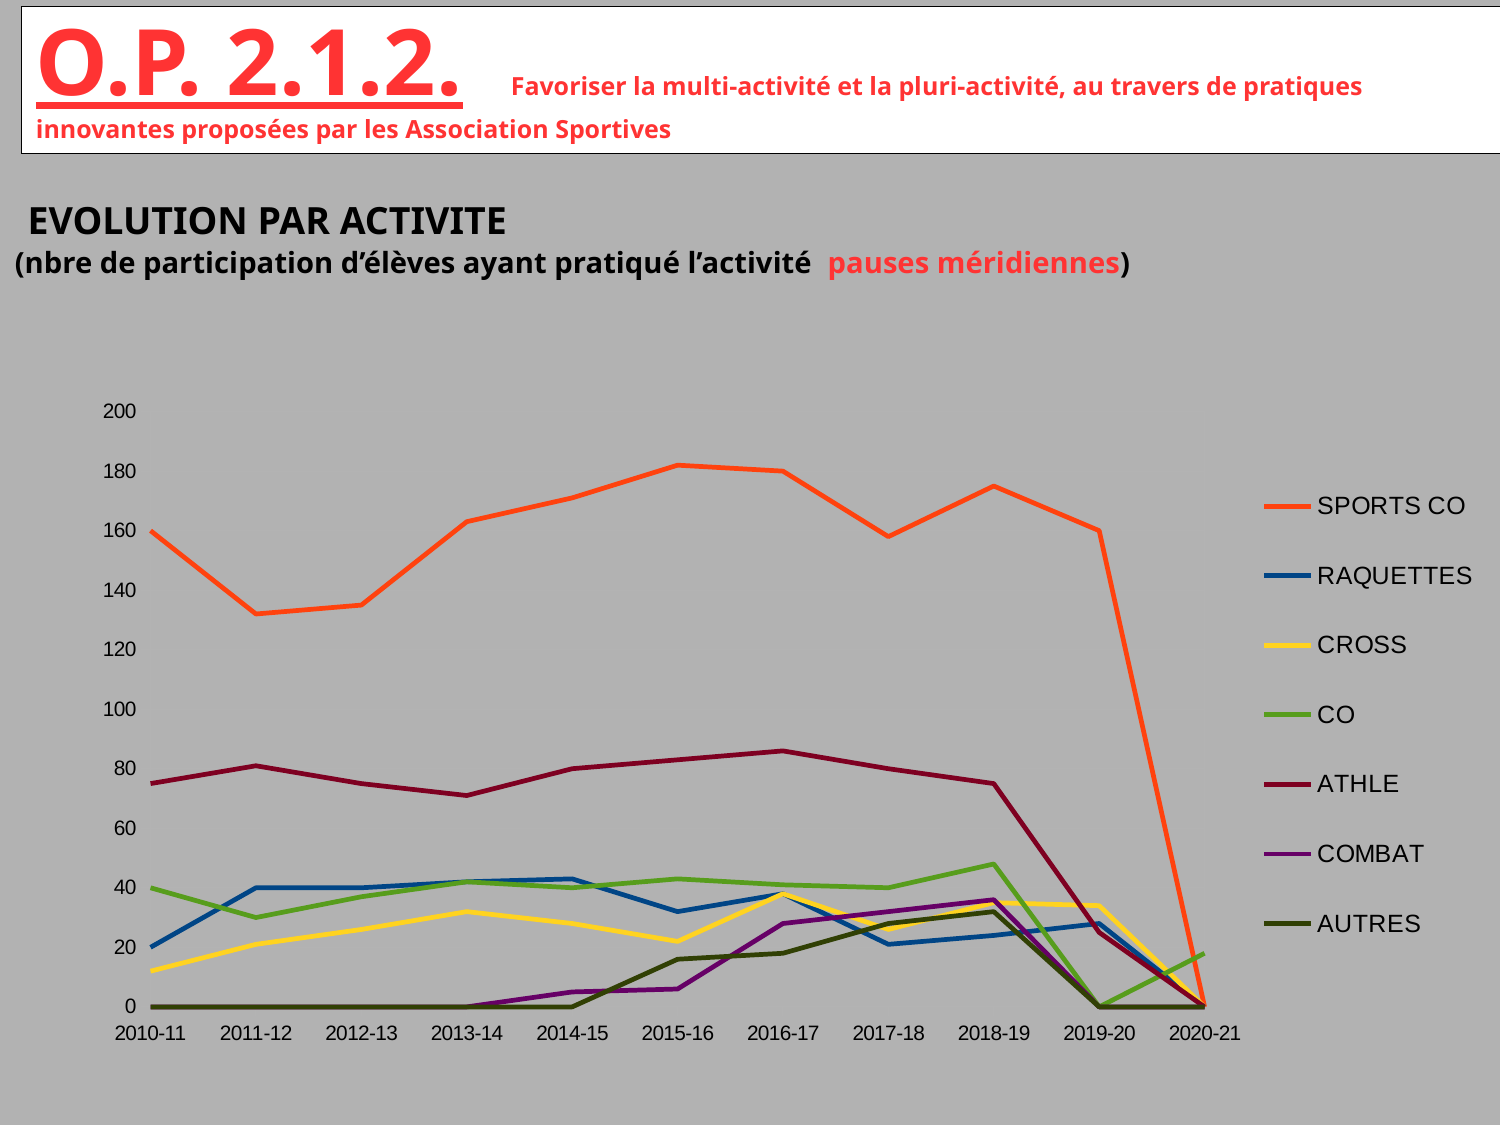

# O.P. 2.1.2. Favoriser la multi-activité et la pluri-activité, au travers de pratiques innovantes proposées par les Association Sportives
 EVOLUTION PAR ACTIVITE
(nbre de participation d’élèves ayant pratiqué l’activité pauses méridiennes)
### Chart
| Category | SPORTS CO | RAQUETTES | CROSS | CO | ATHLE | COMBAT | AUTRES |
|---|---|---|---|---|---|---|---|
| 2010-11 | 160.0 | 20.0 | 12.0 | 40.0 | 75.0 | 0.0 | 0.0 |
| 2011-12 | 132.0 | 40.0 | 21.0 | 30.0 | 81.0 | 0.0 | 0.0 |
| 2012-13 | 135.0 | 40.0 | 26.0 | 37.0 | 75.0 | 0.0 | 0.0 |
| 2013-14 | 163.0 | 42.0 | 32.0 | 42.0 | 71.0 | 0.0 | 0.0 |
| 2014-15 | 171.0 | 43.0 | 28.0 | 40.0 | 80.0 | 5.0 | 0.0 |
| 2015-16 | 182.0 | 32.0 | 22.0 | 43.0 | 83.0 | 6.0 | 16.0 |
| 2016-17 | 180.0 | 38.0 | 38.0 | 41.0 | 86.0 | 28.0 | 18.0 |
| 2017-18 | 158.0 | 21.0 | 26.0 | 40.0 | 80.0 | 32.0 | 28.0 |
| 2018-19 | 175.0 | 24.0 | 35.0 | 48.0 | 75.0 | 36.0 | 32.0 |
| 2019-20 | 160.0 | 28.0 | 34.0 | 0.0 | 25.0 | 0.0 | 0.0 |
| 2020-21 | 0.0 | 0.0 | 0.0 | 18.0 | 0.0 | 0.0 | 0.0 |